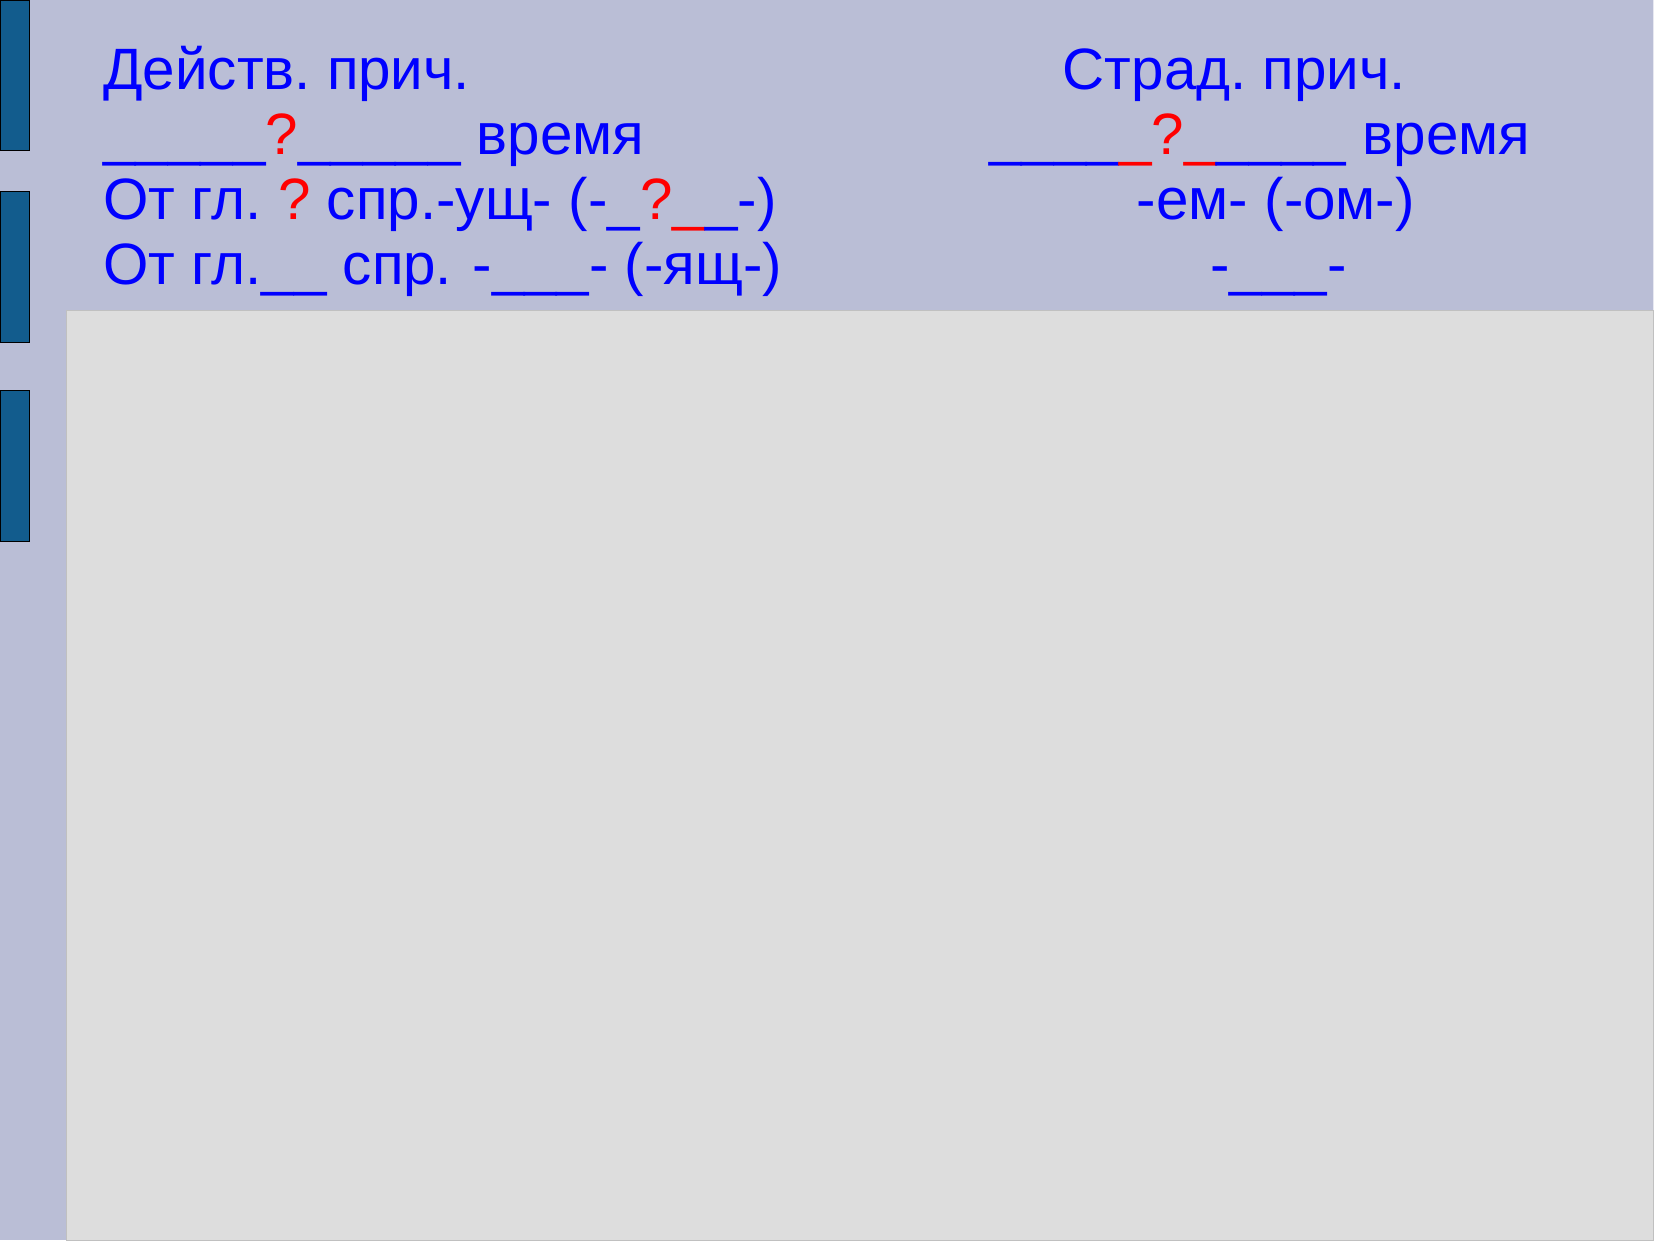

Действ. прич. 								Страд. прич.
_____?_____ время	 				_____?_____ время
От гл. ? спр.-ущ- (-_?__-)					-ем- (-ом-)
От гл.__ спр.	-___- (-ящ-)						-___-